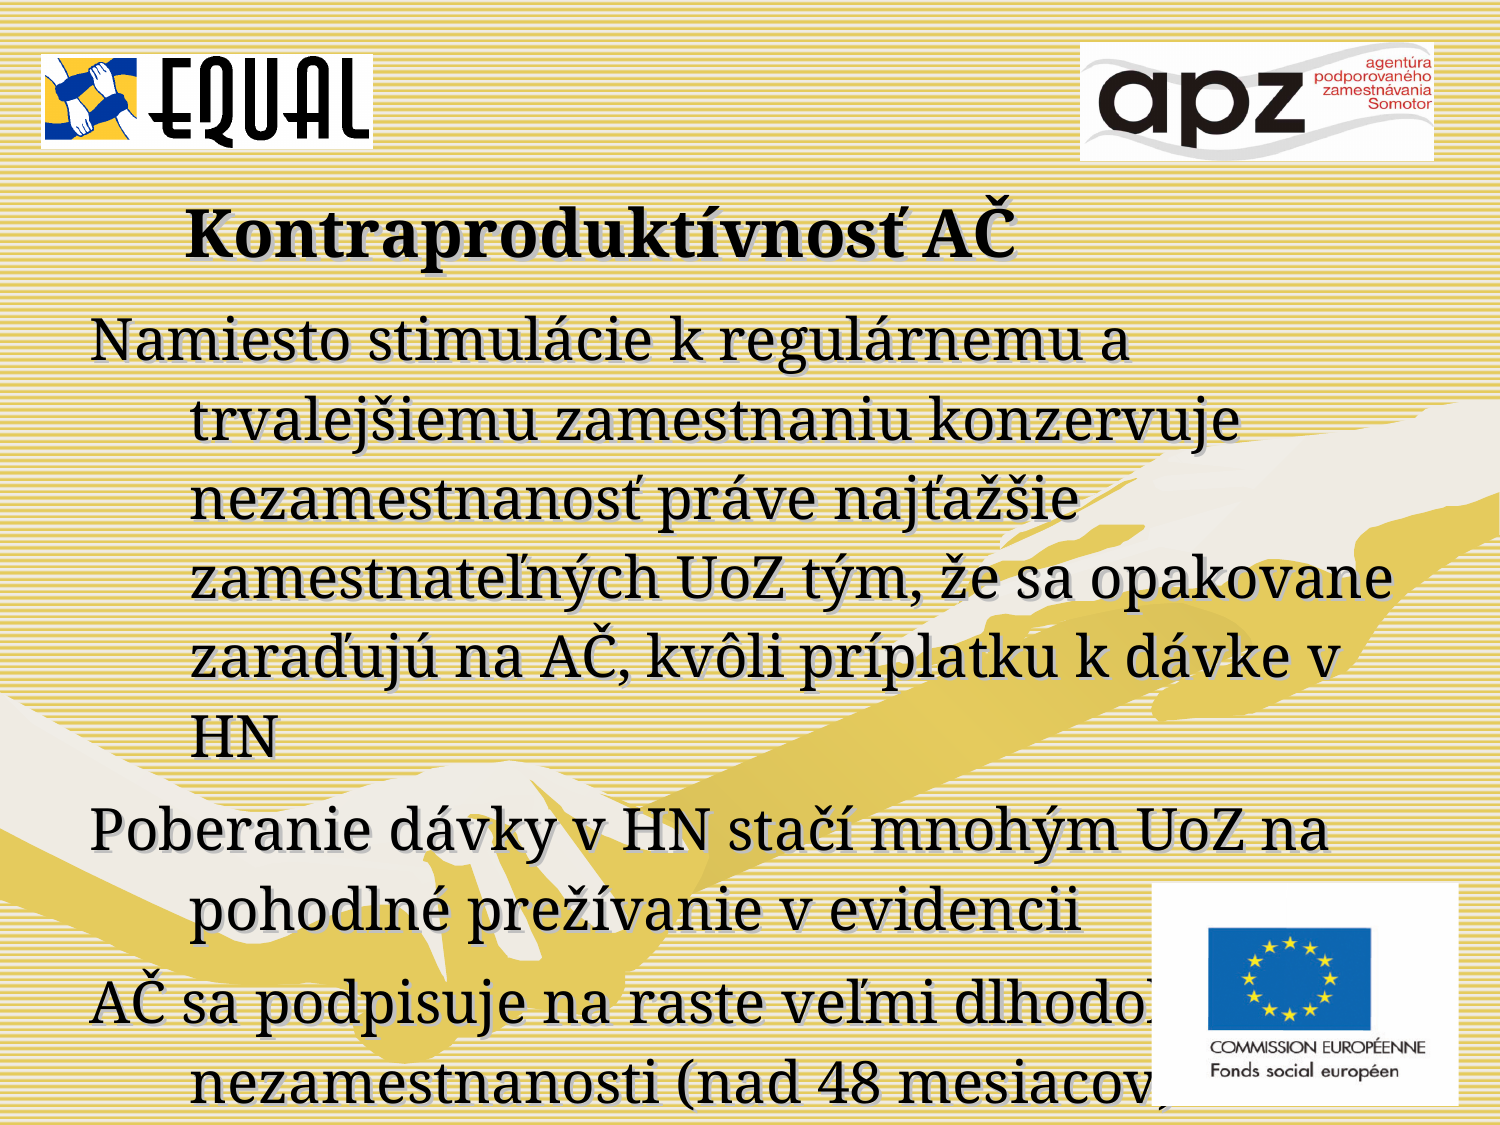

# Kontraproduktívnosť AČ
Namiesto stimulácie k regulárnemu a trvalejšiemu zamestnaniu konzervuje nezamestnanosť práve najťažšie zamestnateľných UoZ tým, že sa opakovane zaraďujú na AČ, kvôli príplatku k dávke v HN
Poberanie dávky v HN stačí mnohým UoZ na pohodlné prežívanie v evidencii
AČ sa podpisuje na raste veľmi dlhodobej nezamestnanosti (nad 48 mesiacov)